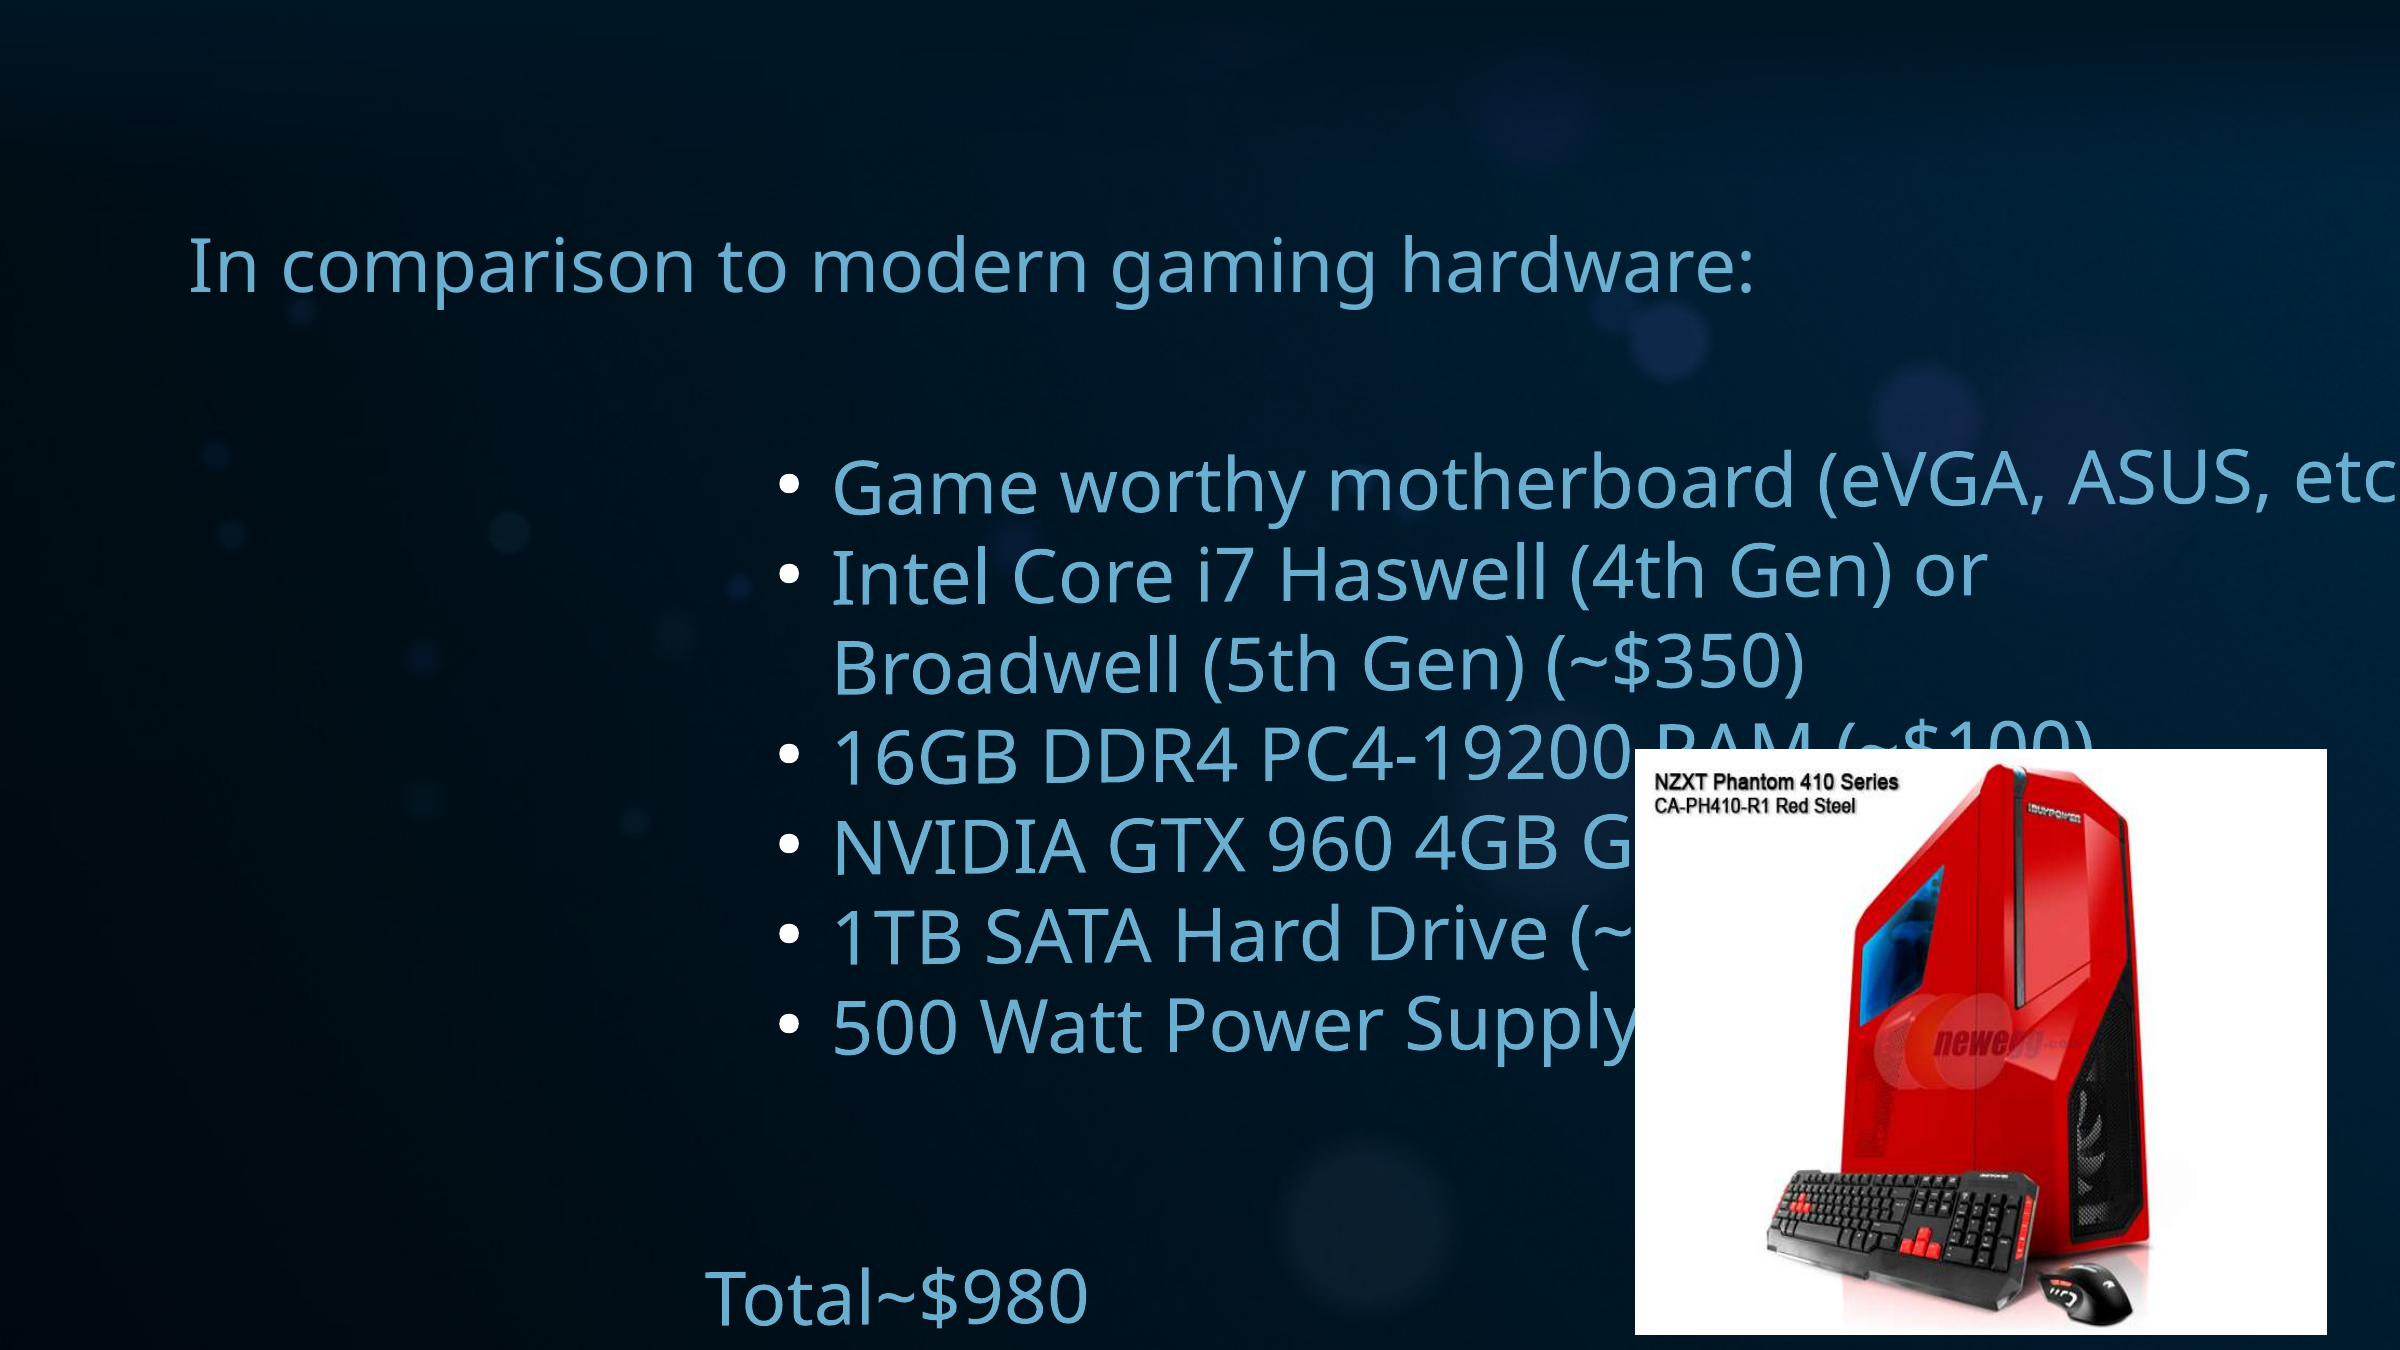

In comparison to modern gaming hardware:
 Game worthy motherboard (eVGA, ASUS, etc.) (~$200)
 Intel Core i7 Haswell (4th Gen) or
 Broadwell (5th Gen) (~$350)
 16GB DDR4 PC4-19200 RAM (~$100)
 NVIDIA GTX 960 4GB GDDR5 (~$230)
 1TB SATA Hard Drive (~$50)
 500 Watt Power Supply ($50)
Total~$980